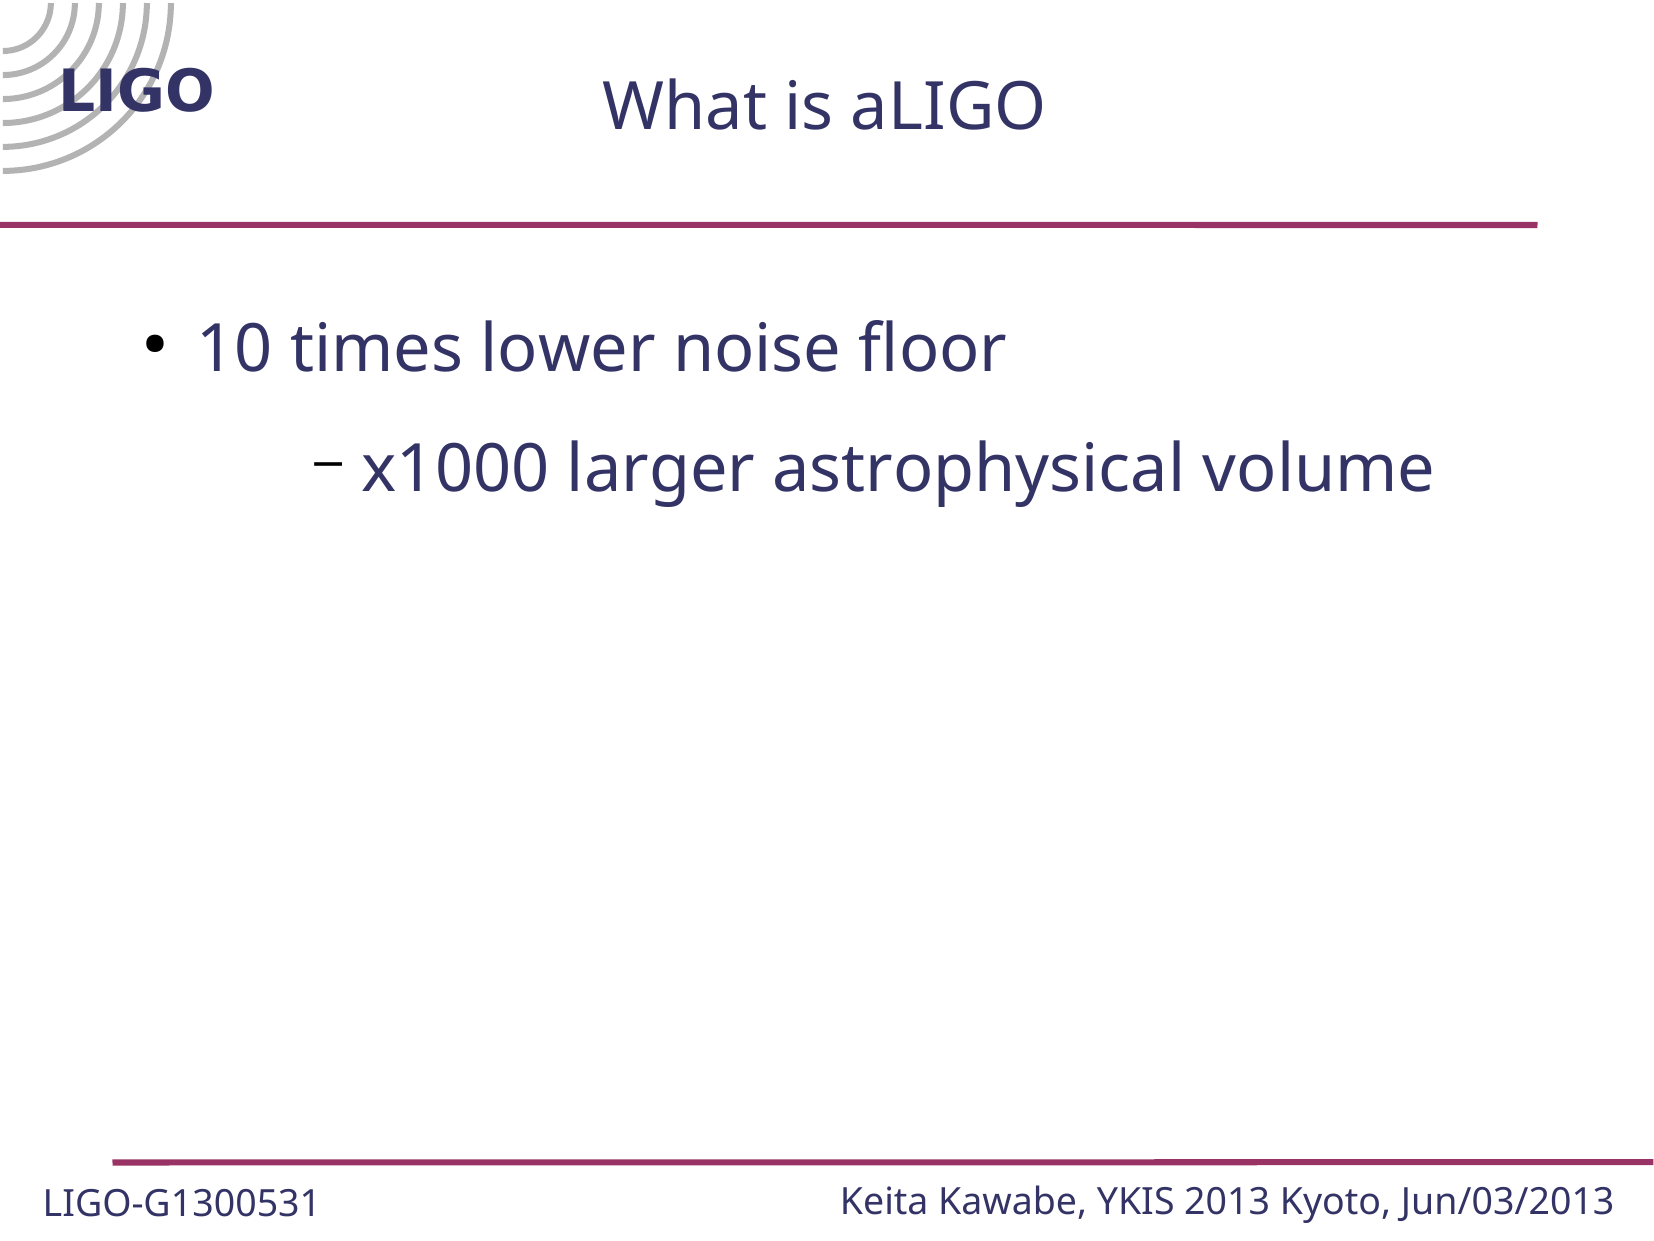

# What is aLIGO
10 times lower noise floor
x1000 larger astrophysical volume